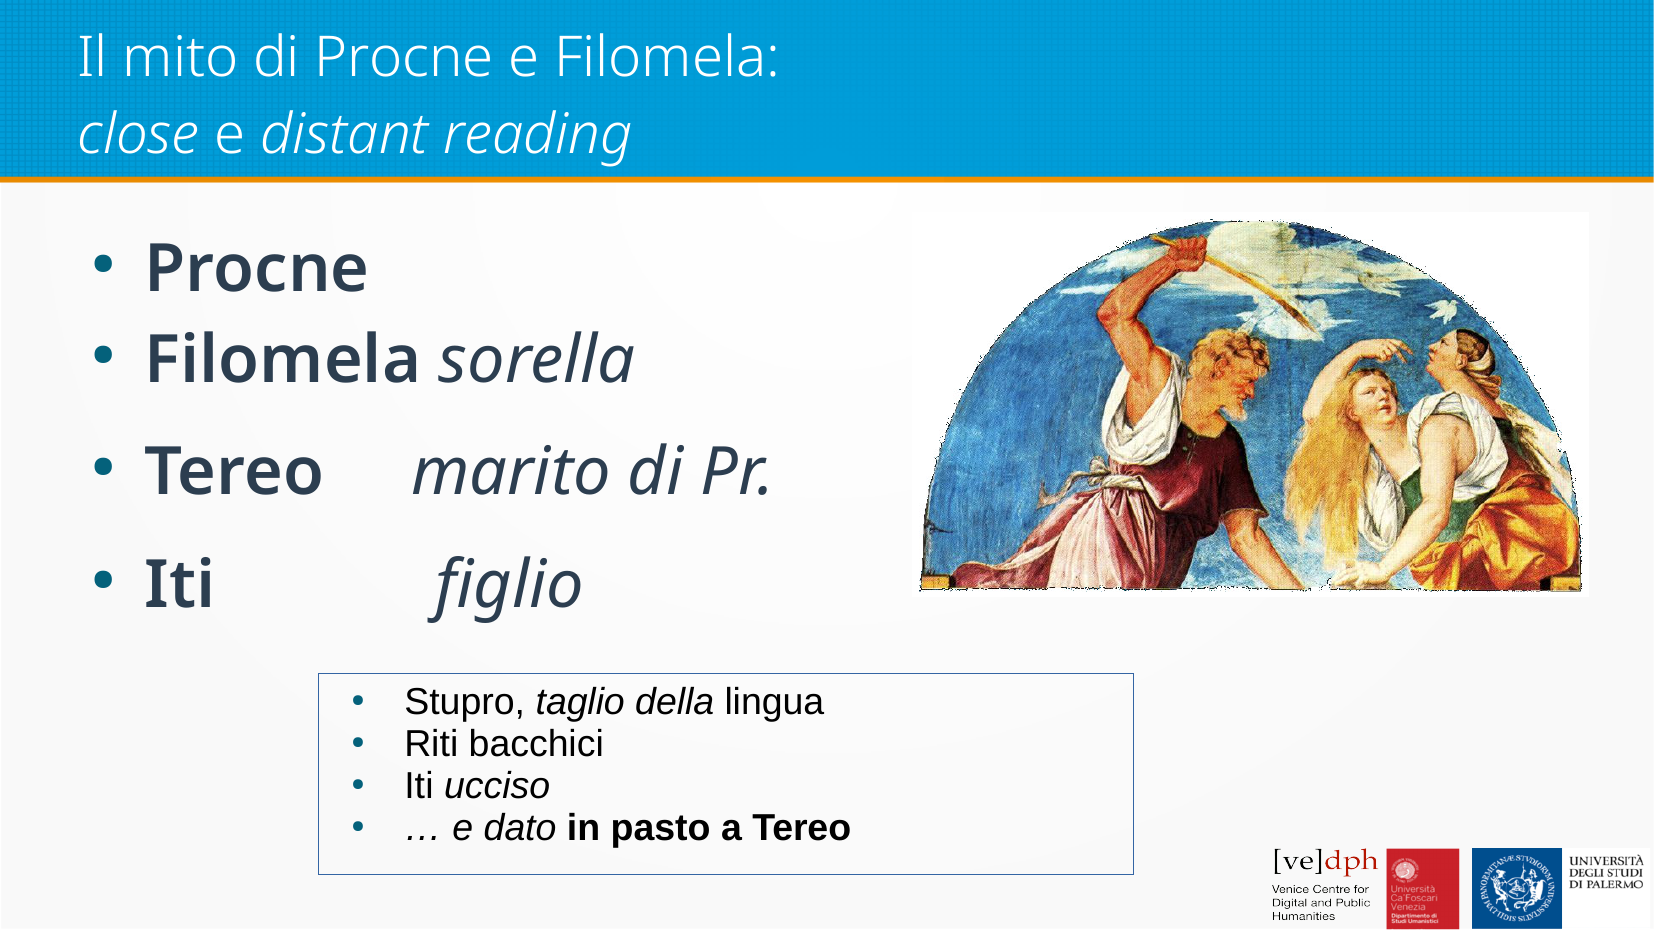

# Il mito di Procne e Filomela: close e distant reading
Procne
Filomela sorella
Tereo marito di Pr.
Iti 		 figlio
Stupro, taglio della lingua
Riti bacchici
Iti ucciso
… e dato in pasto a Tereo